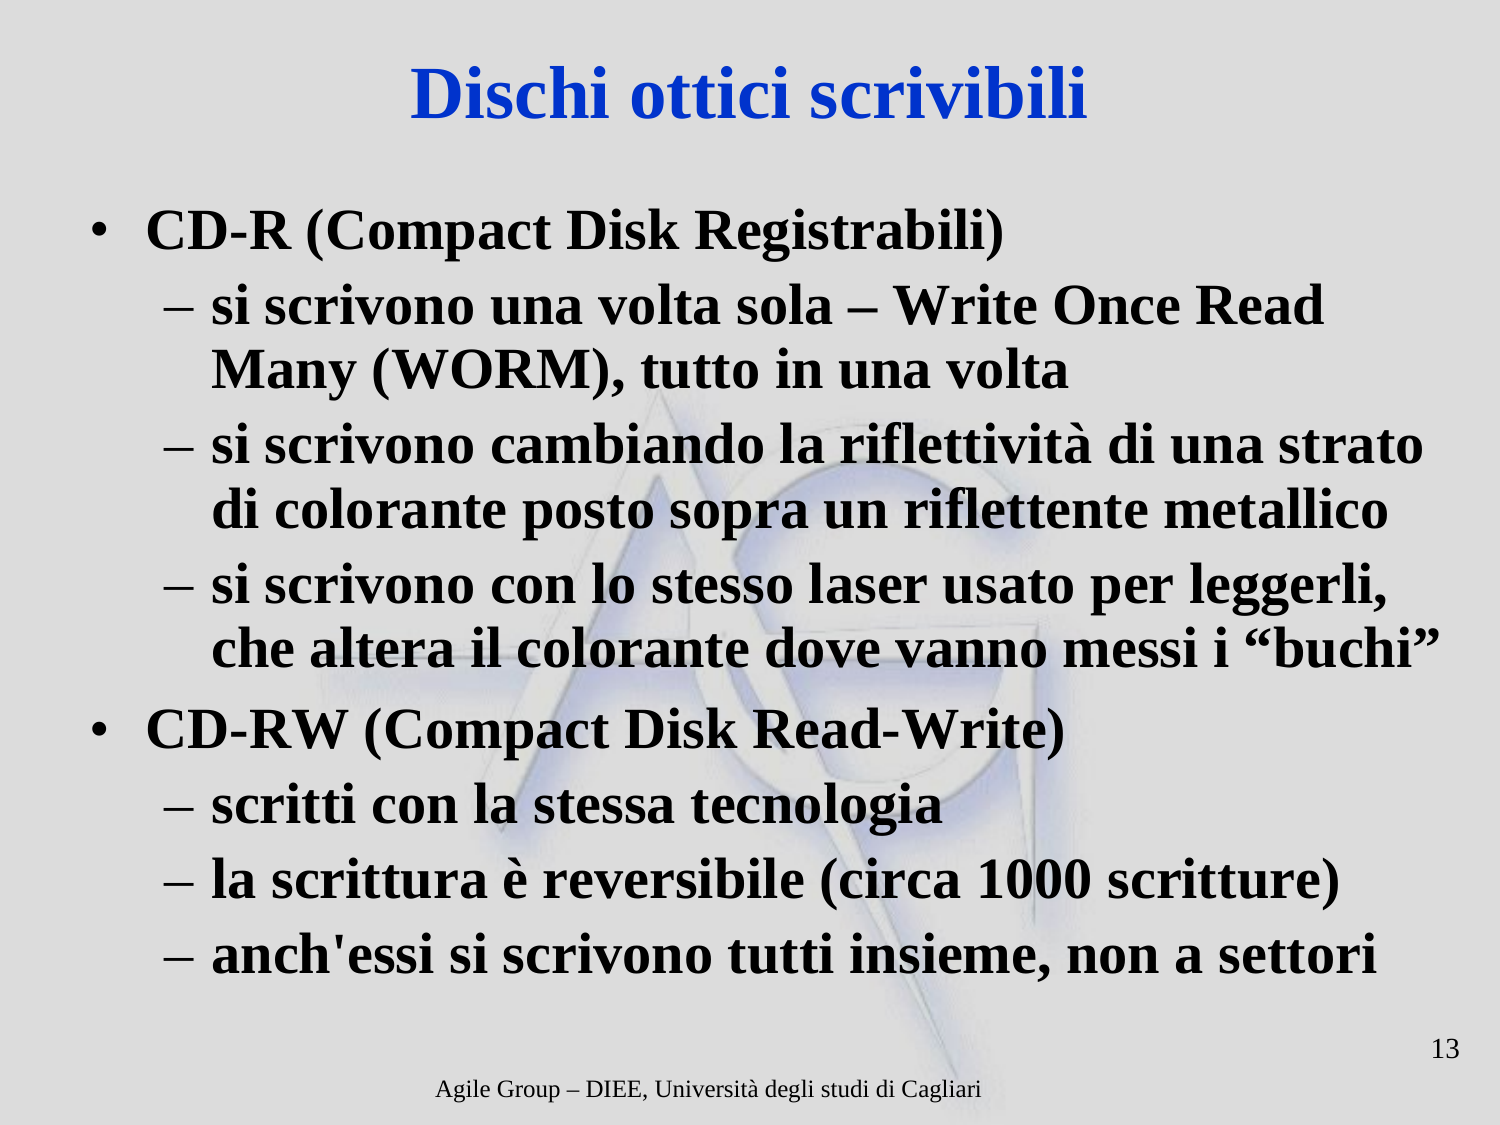

# Dischi ottici scrivibili
CD-R (Compact Disk Registrabili)
si scrivono una volta sola – Write Once Read Many (WORM), tutto in una volta
si scrivono cambiando la riflettività di una strato di colorante posto sopra un riflettente metallico
si scrivono con lo stesso laser usato per leggerli, che altera il colorante dove vanno messi i “buchi”
CD-RW (Compact Disk Read-Write)
scritti con la stessa tecnologia
la scrittura è reversibile (circa 1000 scritture)
anch'essi si scrivono tutti insieme, non a settori
13